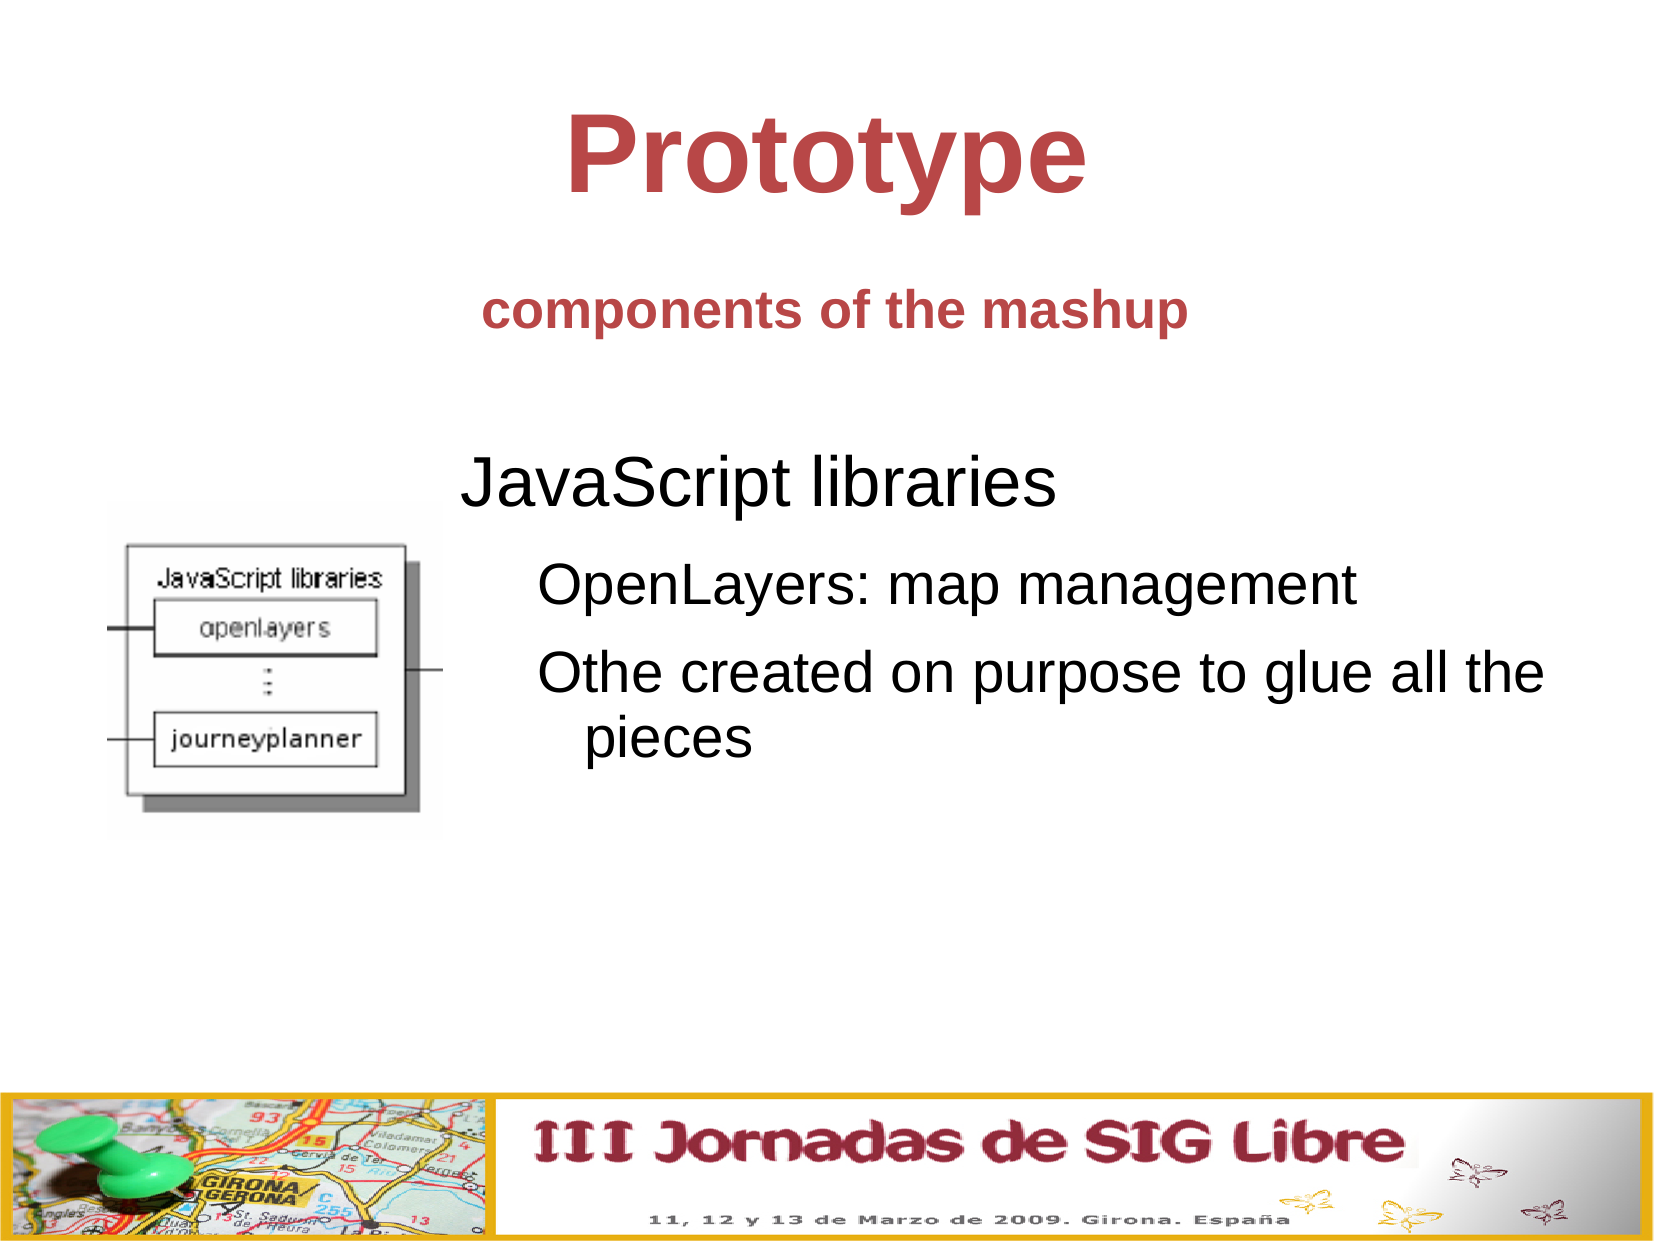

# Prototype
components of the mashup
JavaScript libraries
OpenLayers: map management
Othe created on purpose to glue all the pieces